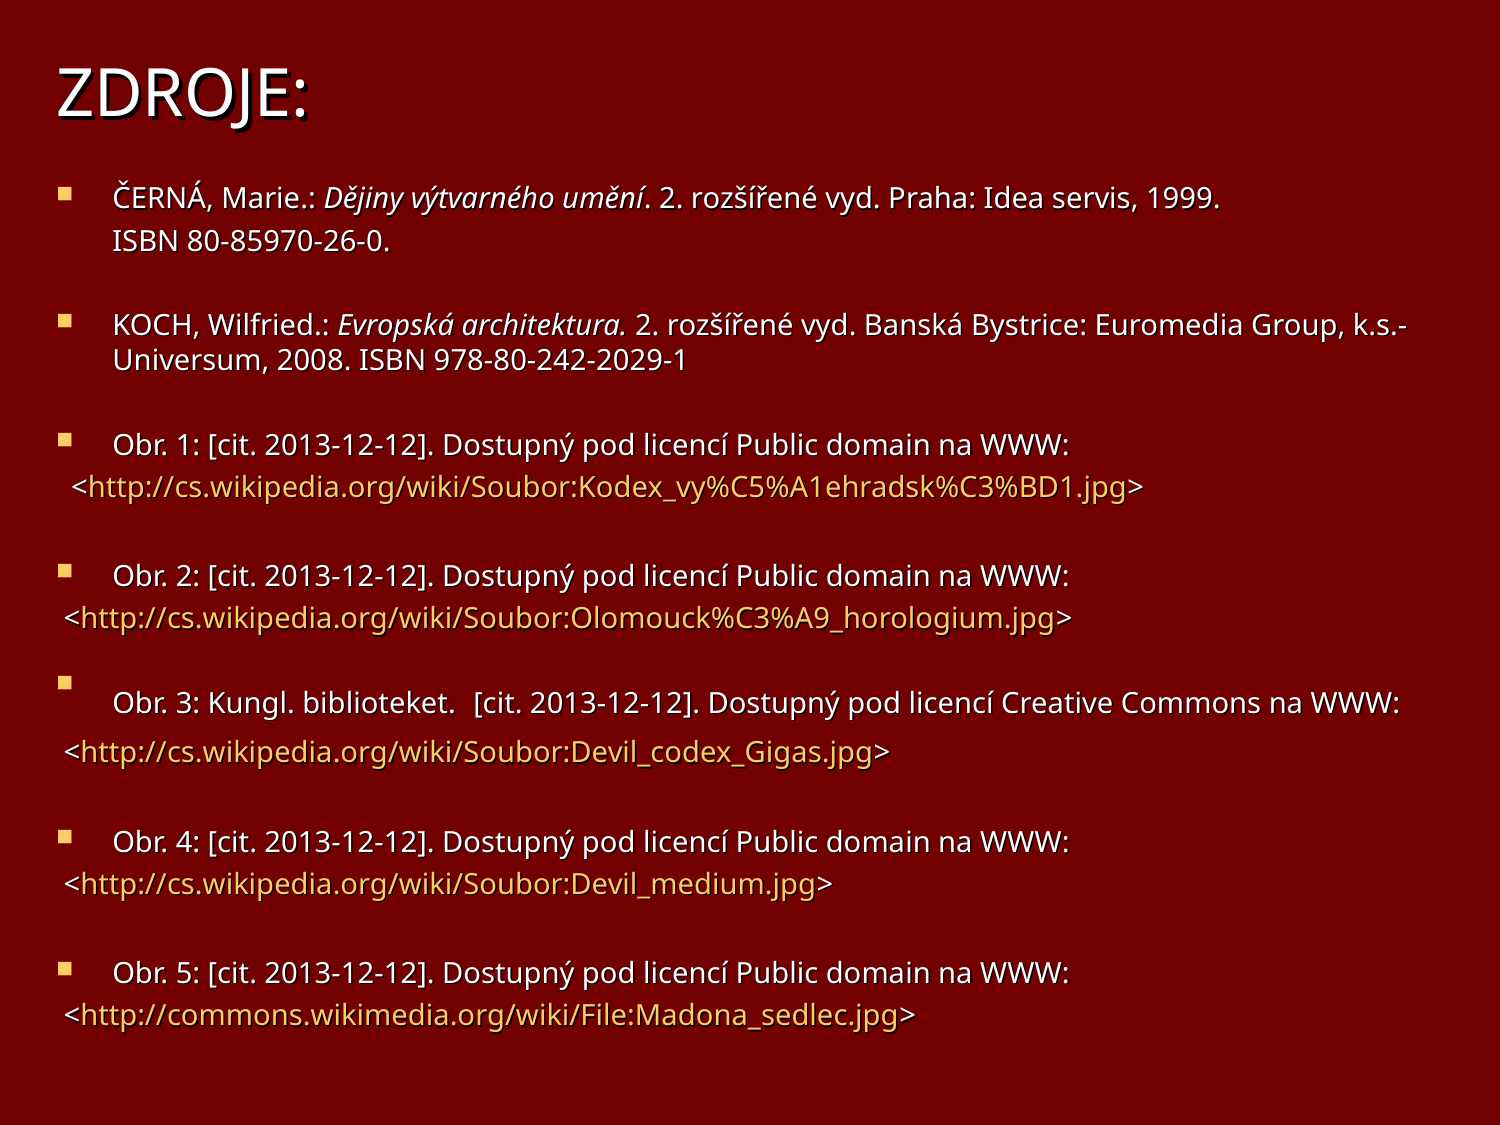

# ZDROJE:
ČERNÁ, Marie.: Dějiny výtvarného umění. 2. rozšířené vyd. Praha: Idea servis, 1999.
	ISBN 80-85970-26-0.
KOCH, Wilfried.: Evropská architektura. 2. rozšířené vyd. Banská Bystrice: Euromedia Group, k.s.-Universum, 2008. ISBN 978-80-242-2029-1
Obr. 1: [cit. 2013-12-12]. Dostupný pod licencí Public domain na WWW:
 <http://cs.wikipedia.org/wiki/Soubor:Kodex_vy%C5%A1ehradsk%C3%BD1.jpg>
Obr. 2: [cit. 2013-12-12]. Dostupný pod licencí Public domain na WWW:
 <http://cs.wikipedia.org/wiki/Soubor:Olomouck%C3%A9_horologium.jpg>
Obr. 3: Kungl. biblioteket. [cit. 2013-12-12]. Dostupný pod licencí Creative Commons na WWW:
 <http://cs.wikipedia.org/wiki/Soubor:Devil_codex_Gigas.jpg>
Obr. 4: [cit. 2013-12-12]. Dostupný pod licencí Public domain na WWW:
 <http://cs.wikipedia.org/wiki/Soubor:Devil_medium.jpg>
Obr. 5: [cit. 2013-12-12]. Dostupný pod licencí Public domain na WWW:
 <http://commons.wikimedia.org/wiki/File:Madona_sedlec.jpg>